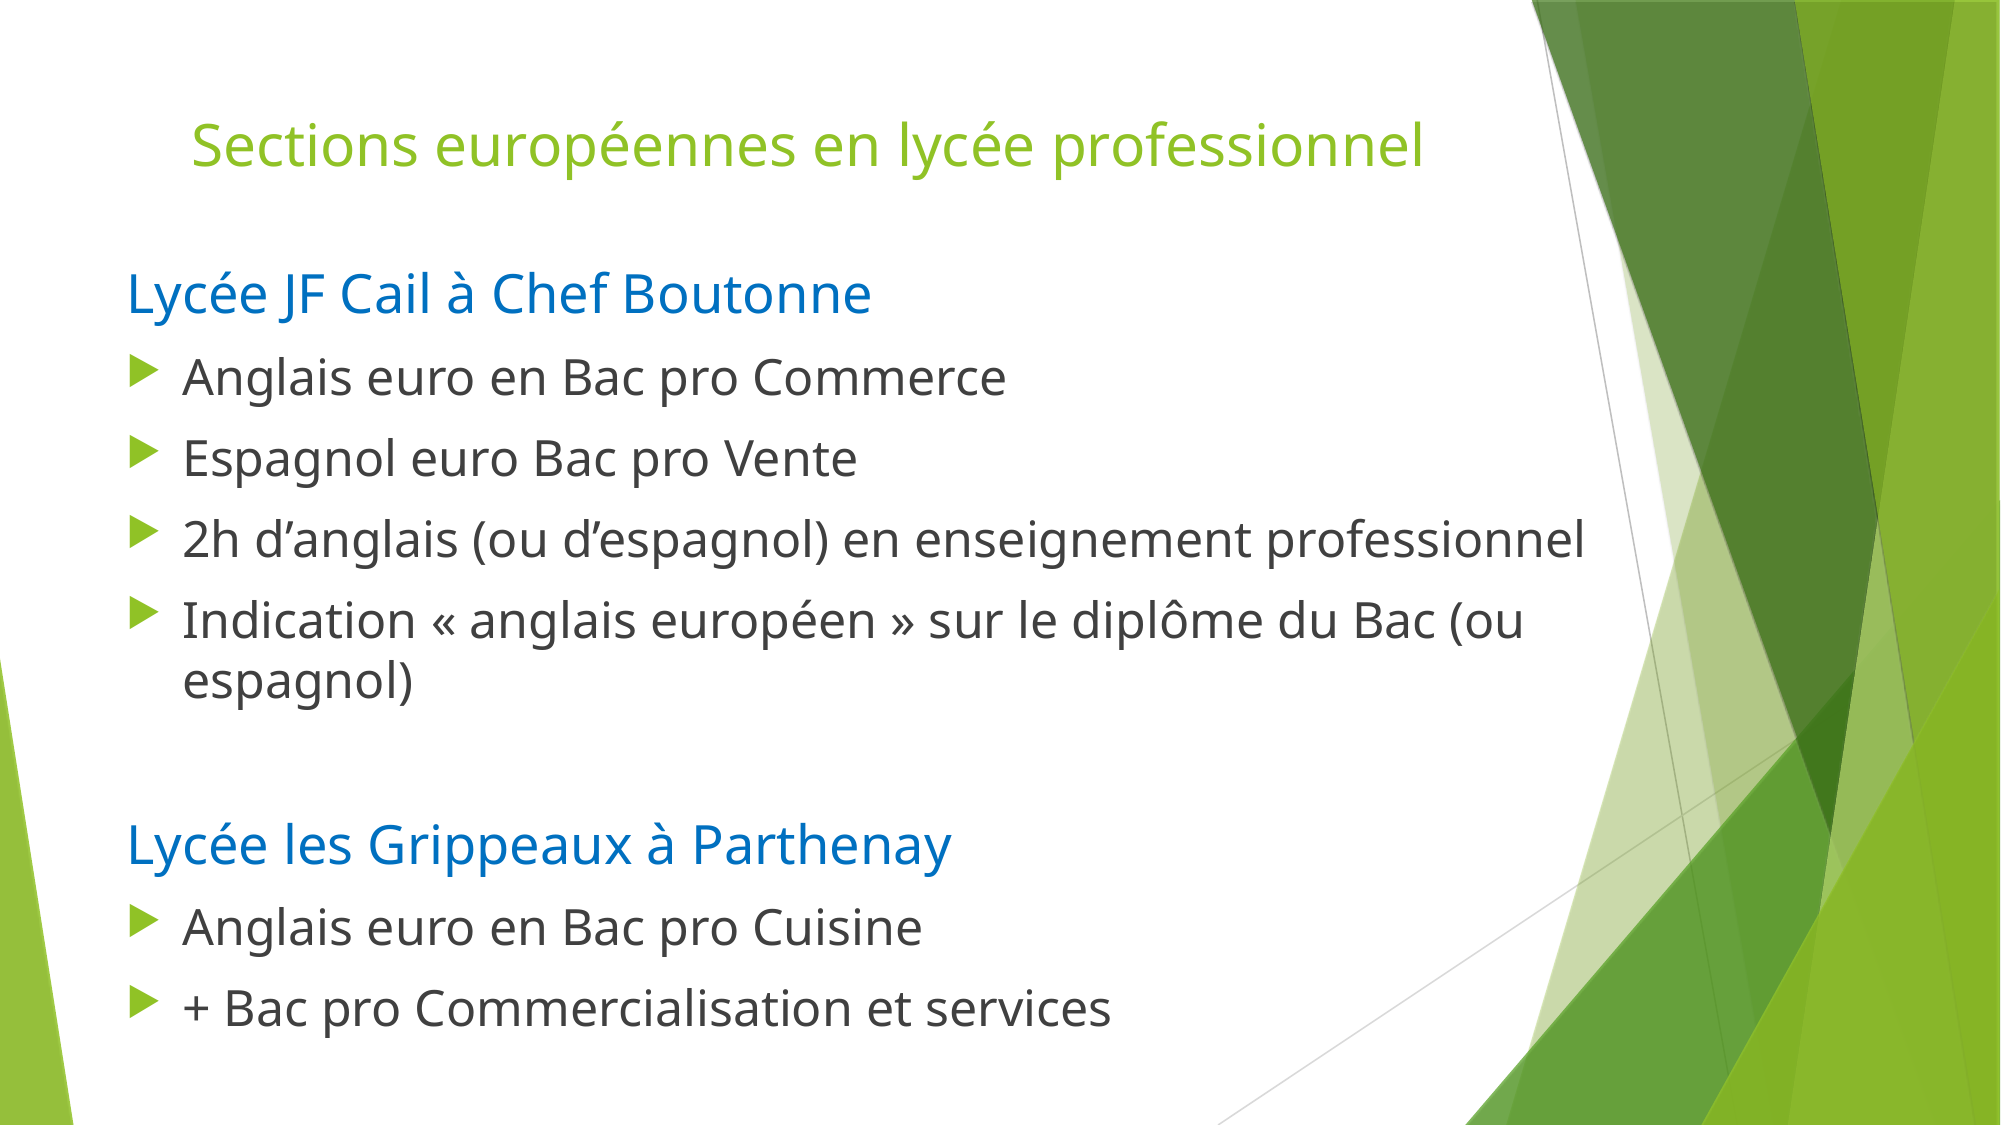

# Sections européennes en lycée professionnel
Lycée JF Cail à Chef Boutonne
Anglais euro en Bac pro Commerce
Espagnol euro Bac pro Vente
2h d’anglais (ou d’espagnol) en enseignement professionnel
Indication « anglais européen » sur le diplôme du Bac (ou espagnol)
Lycée les Grippeaux à Parthenay
Anglais euro en Bac pro Cuisine
+ Bac pro Commercialisation et services